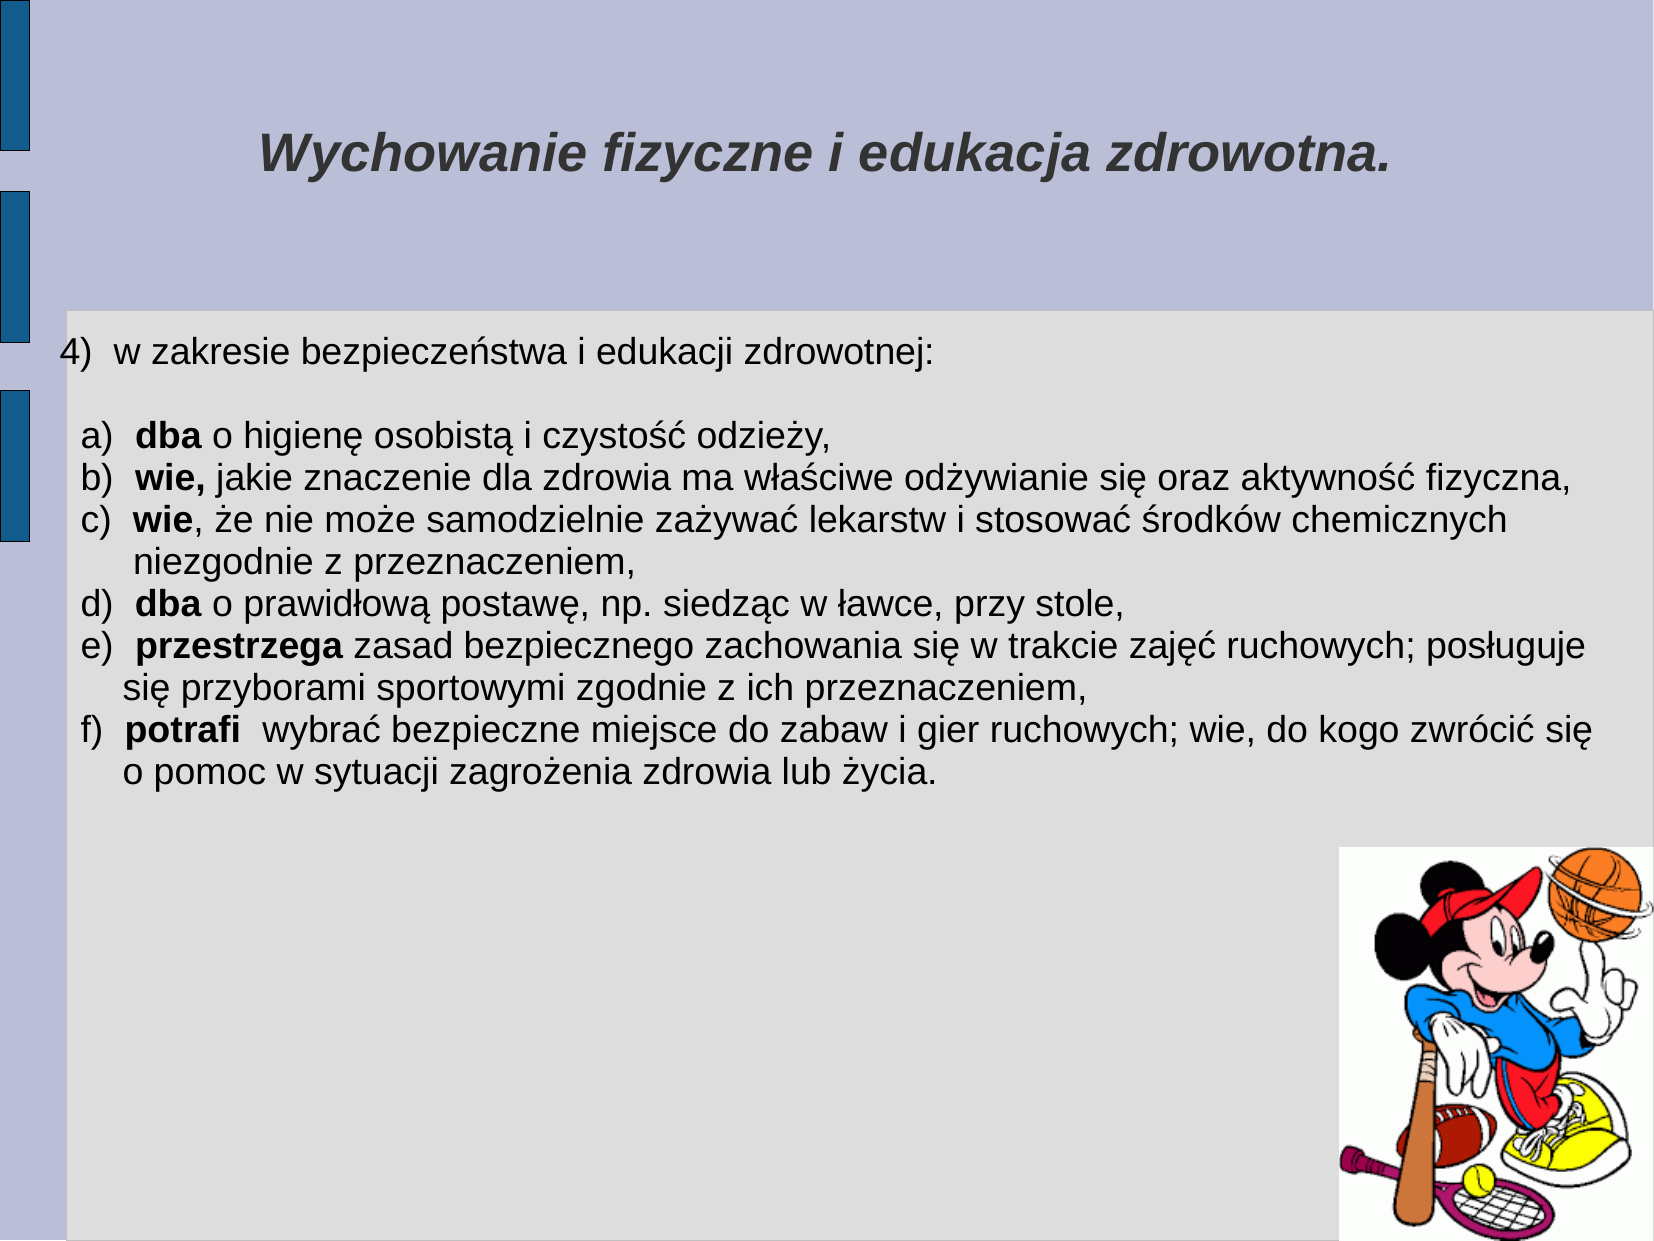

# Wychowanie ﬁzyczne i edukacja zdrowotna.
 4) w zakresie bezpieczeństwa i edukacji zdrowotnej:
 a) dba o higienę osobistą i czystość odzieży,
 b) wie, jakie znaczenie dla zdrowia ma właściwe odżywianie się oraz aktywność ﬁzyczna,
 c) wie, że nie może samodzielnie zażywać lekarstw i stosować środków chemicznych
 niezgodnie z przeznaczeniem,
 d) dba o prawidłową postawę, np. siedząc w ławce, przy stole,
 e) przestrzega zasad bezpiecznego zachowania się w trakcie zajęć ruchowych; posługuje
 się przyborami sportowymi zgodnie z ich przeznaczeniem,
 f) potraﬁ wybrać bezpieczne miejsce do zabaw i gier ruchowych; wie, do kogo zwrócić się
 o pomoc w sytuacji zagrożenia zdrowia lub życia.